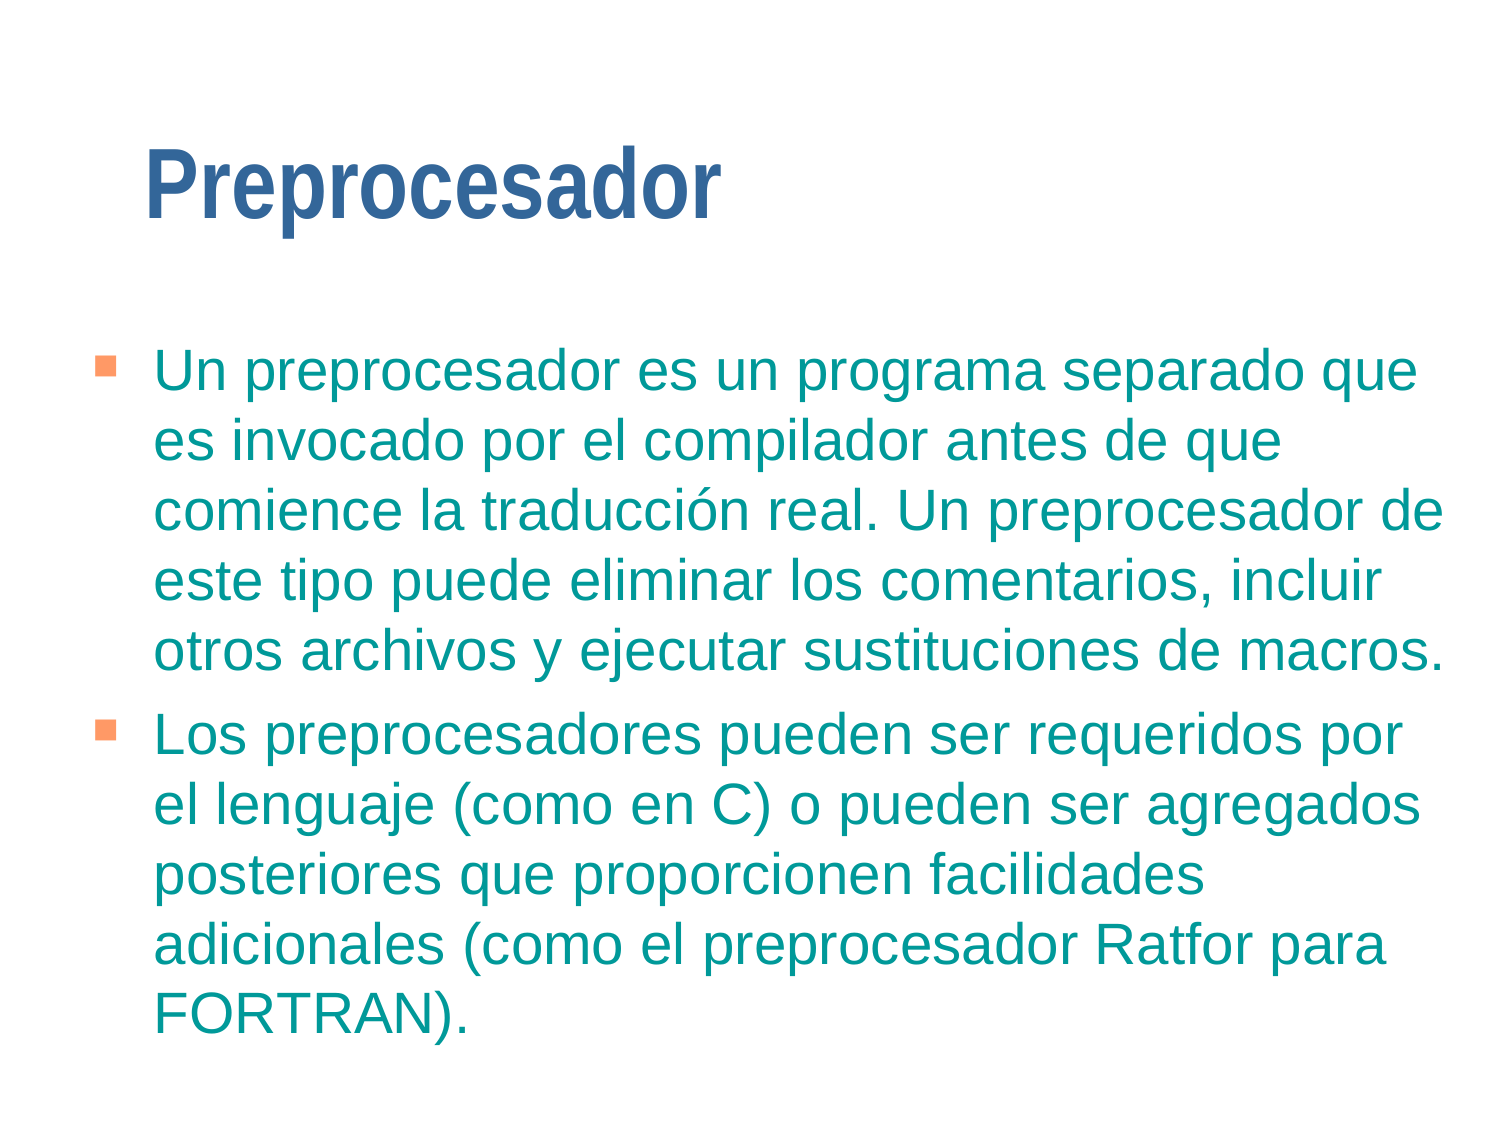

# Preprocesador
Un preprocesador es un programa separado que es invocado por el compilador antes de que comience la traducción real. Un preprocesador de este tipo puede eliminar los comentarios, incluir otros archivos y ejecutar sustituciones de macros.
Los preprocesadores pueden ser requeridos por el lenguaje (como en C) o pueden ser agregados posteriores que proporcionen facilidades adicionales (como el preprocesador Ratfor para FORTRAN).
Año 2004
11